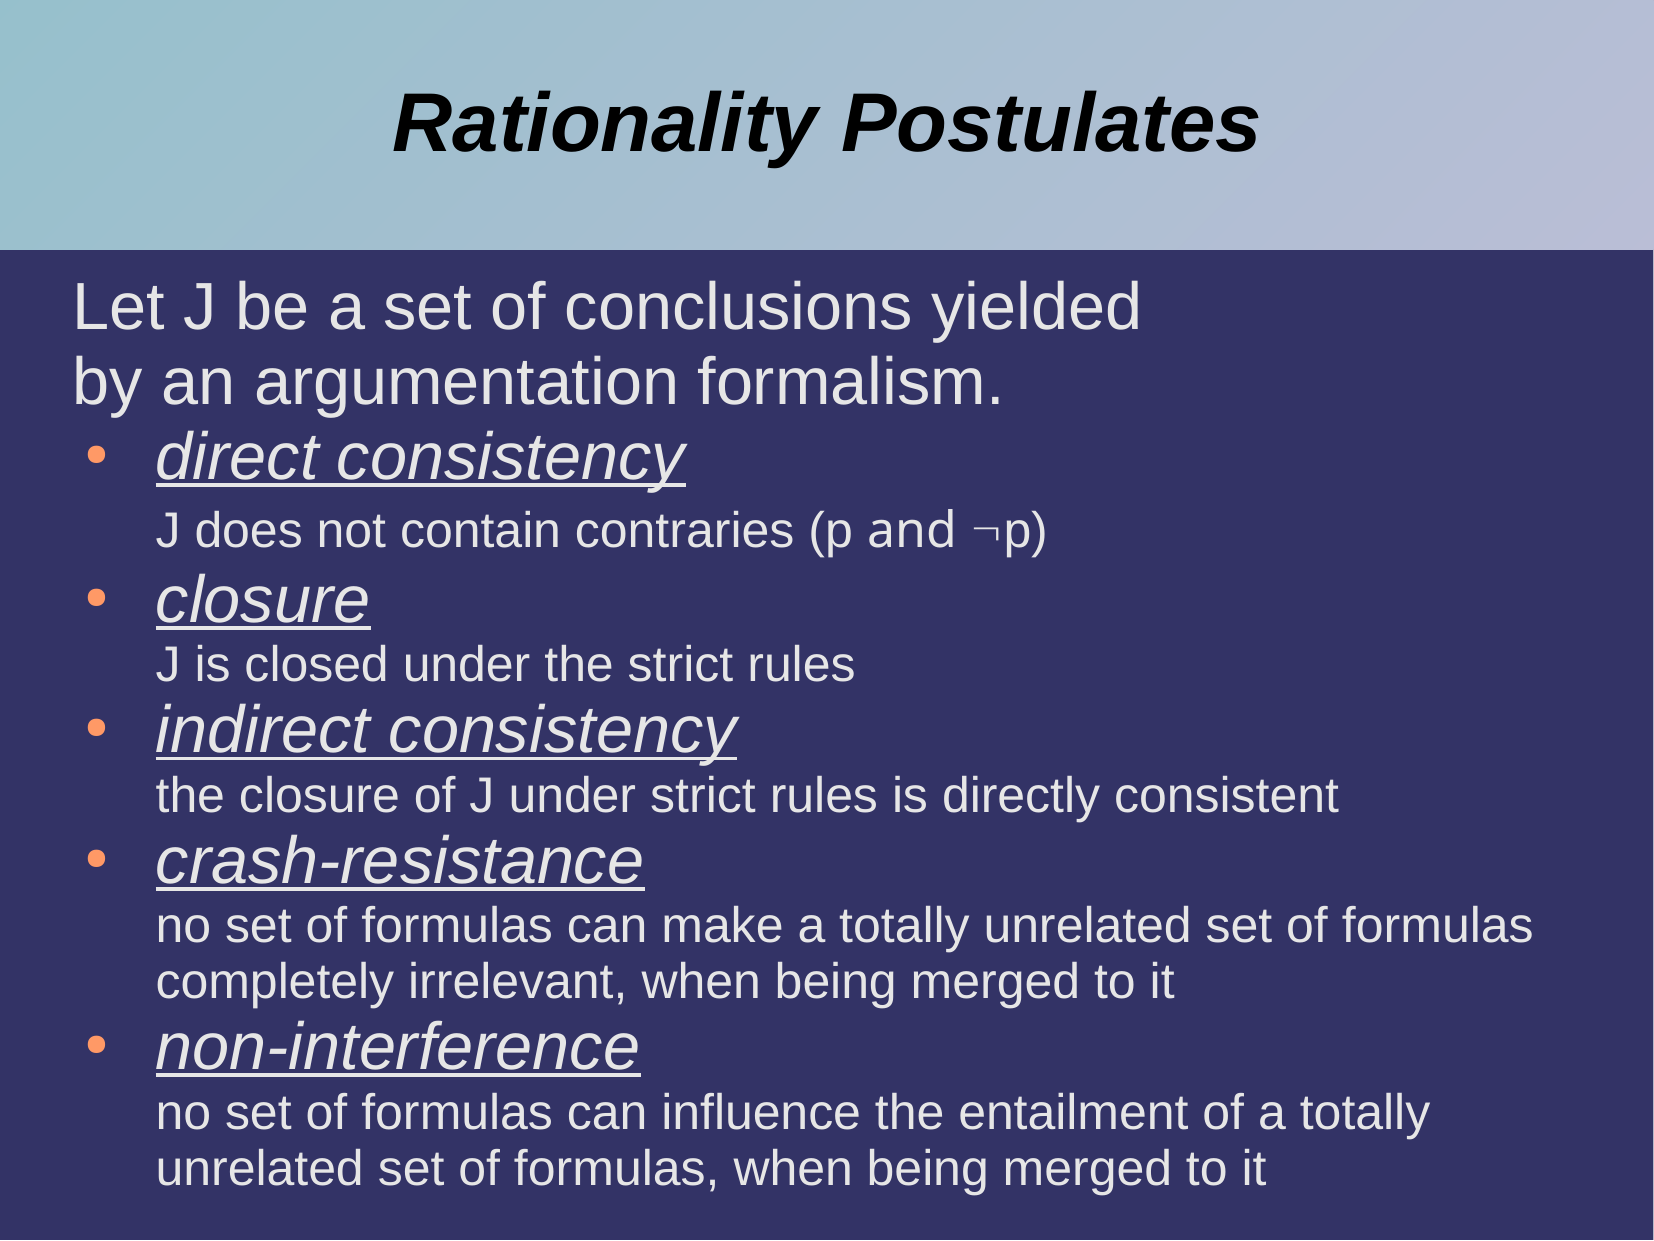

# Rationality Postulates
Let J be a set of conclusions yielded
by an argumentation formalism.
direct consistency
J does not contain contraries (p and ¬p)
closure
J is closed under the strict rules
indirect consistency
the closure of J under strict rules is directly consistent
crash-resistance
no set of formulas can make a totally unrelated set of formulas completely irrelevant, when being merged to it
non-interference
no set of formulas can influence the entailment of a totally
unrelated set of formulas, when being merged to it